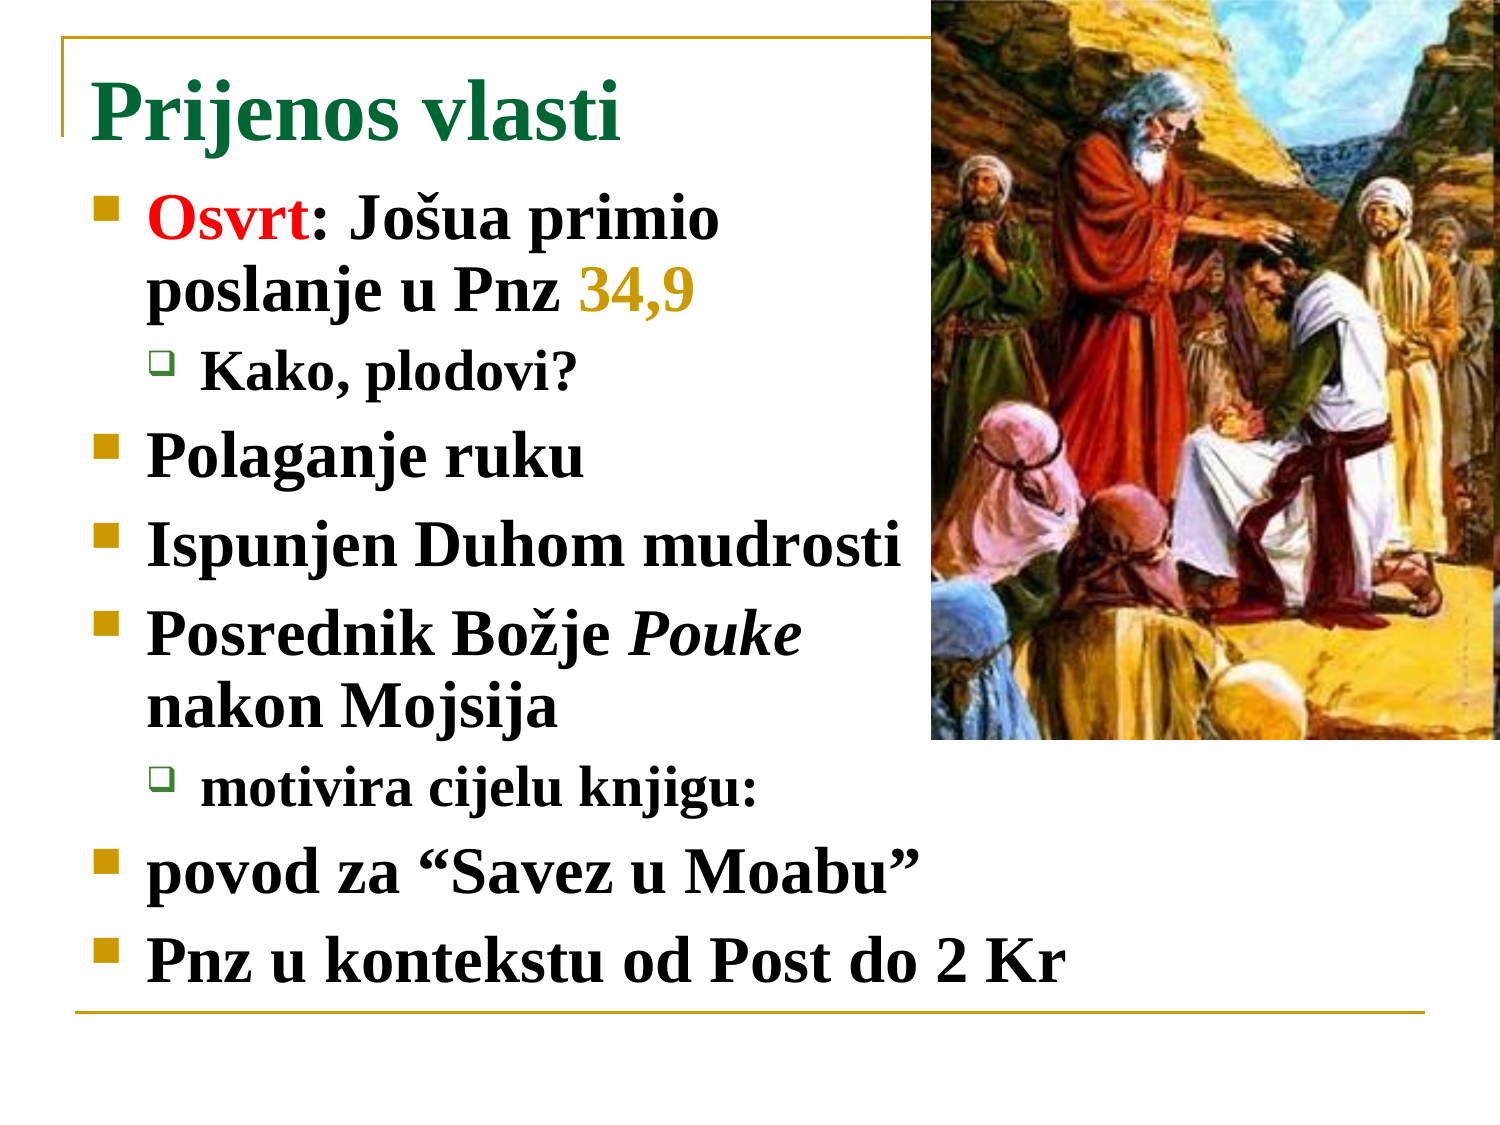

# Prijenos vlasti
Osvrt: Jošua primio
poslanje u Pnz 34,9
Kako, plodovi?
Polaganje ruku
Ispunjen Duhom mudrosti
Posrednik Božje Pouke
nakon Mojsija
motivira cijelu knjigu:
povod za “Savez u Moabu”
Pnz u kontekstu od Post do 2 Kr